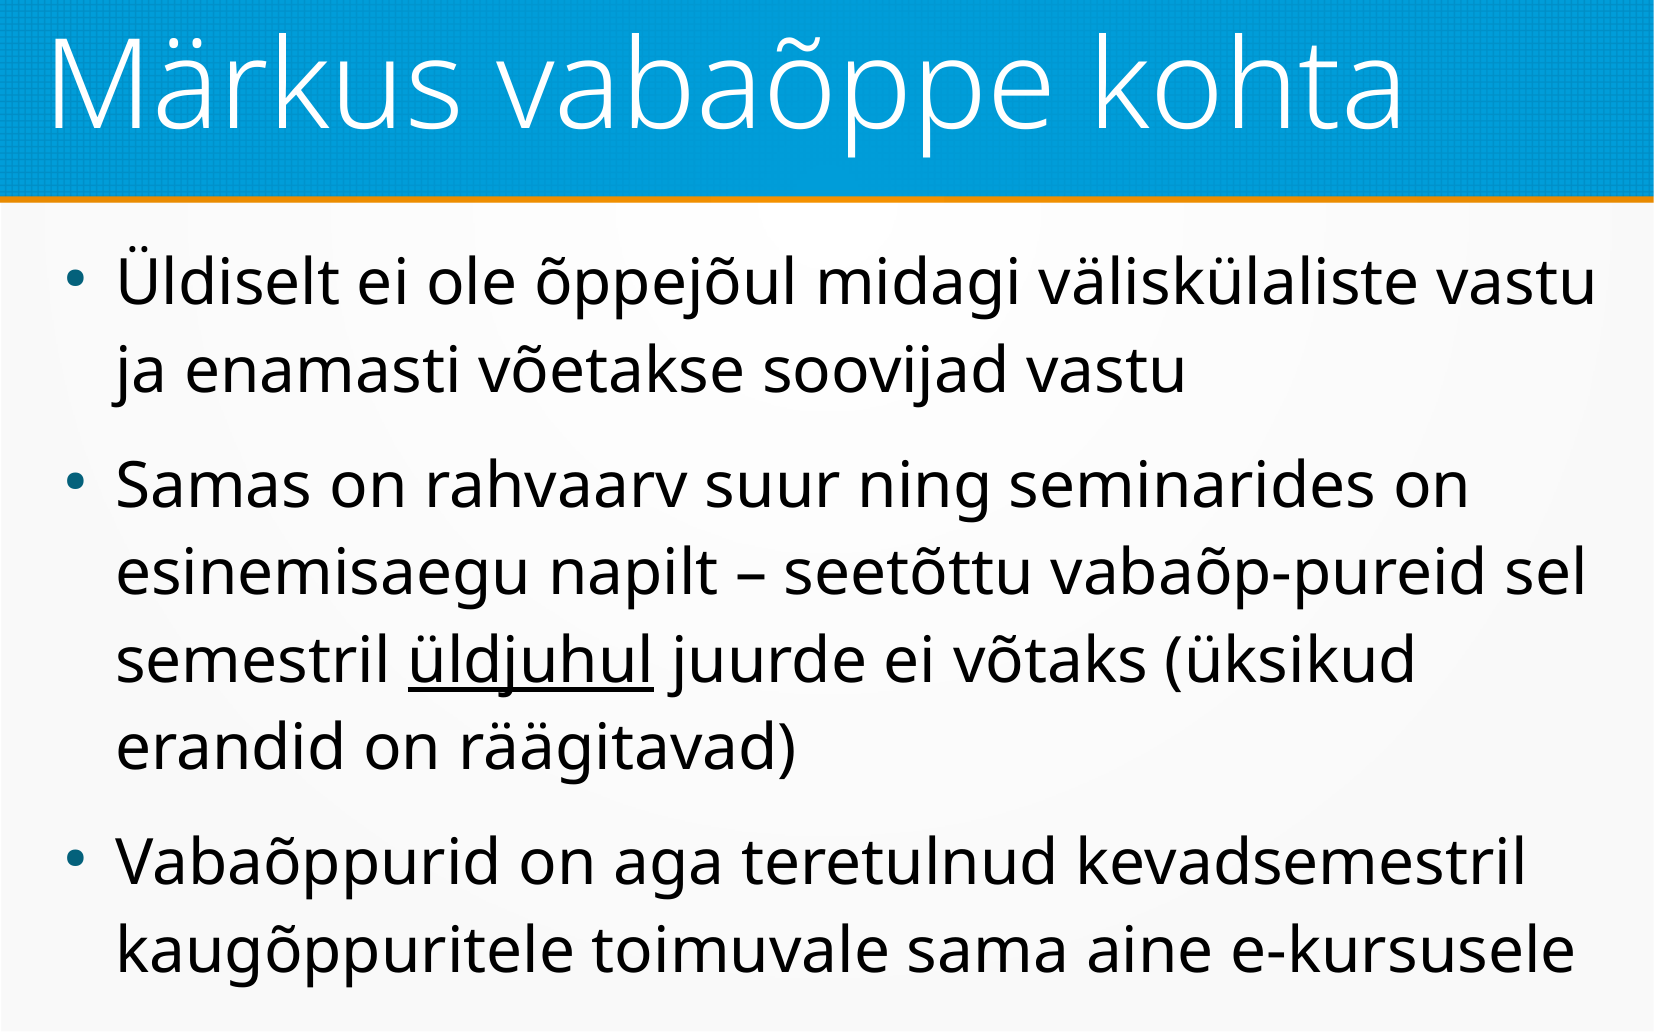

# Märkus vabaõppe kohta
Üldiselt ei ole õppejõul midagi väliskülaliste vastu ja enamasti võetakse soovijad vastu
Samas on rahvaarv suur ning seminarides on esinemisaegu napilt – seetõttu vabaõp-pureid sel semestril üldjuhul juurde ei võtaks (üksikud erandid on räägitavad)
Vabaõppurid on aga teretulnud kevadsemestril kaugõppuritele toimuvale sama aine e-kursusele